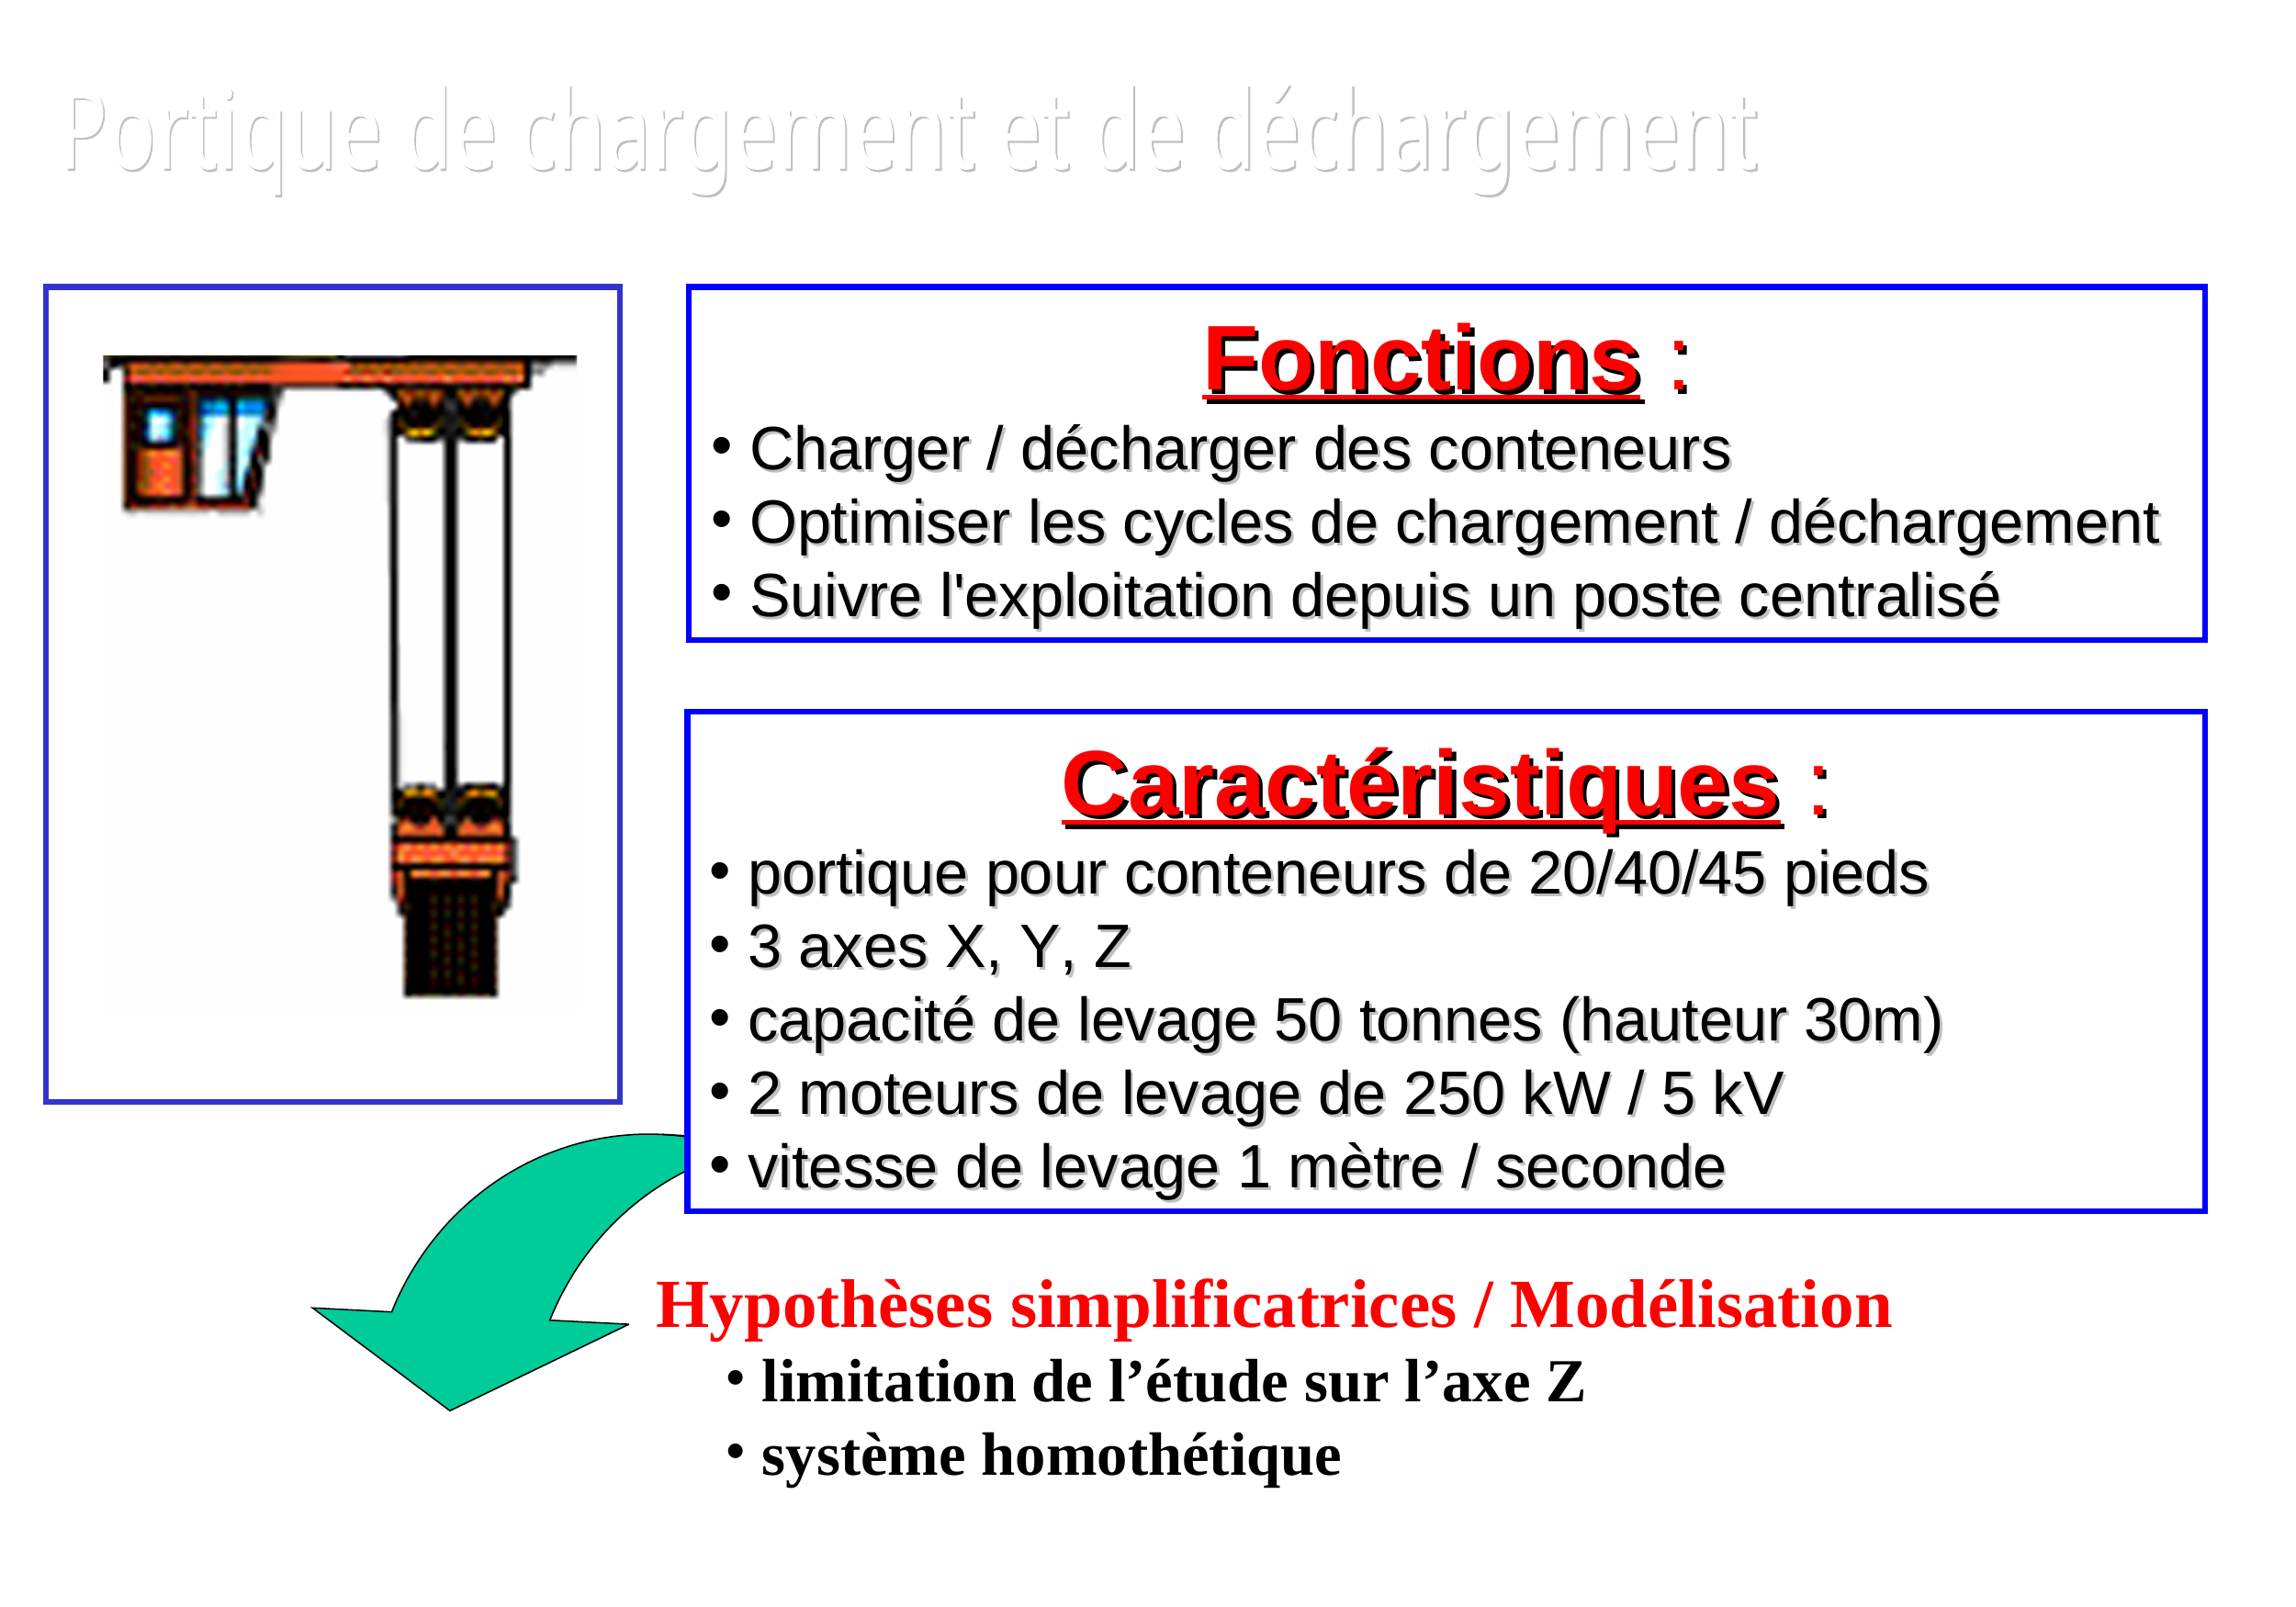

Portique de chargement et de déchargement
Fonctions :
 Charger / décharger des conteneurs
 Optimiser les cycles de chargement / déchargement
 Suivre l'exploitation depuis un poste centralisé
Caractéristiques :
 portique pour conteneurs de 20/40/45 pieds
 3 axes X, Y, Z
 capacité de levage 50 tonnes (hauteur 30m)
 2 moteurs de levage de 250 kW / 5 kV
 vitesse de levage 1 mètre / seconde
Hypothèses simplificatrices / Modélisation
 limitation de l’étude sur l’axe Z
 système homothétique